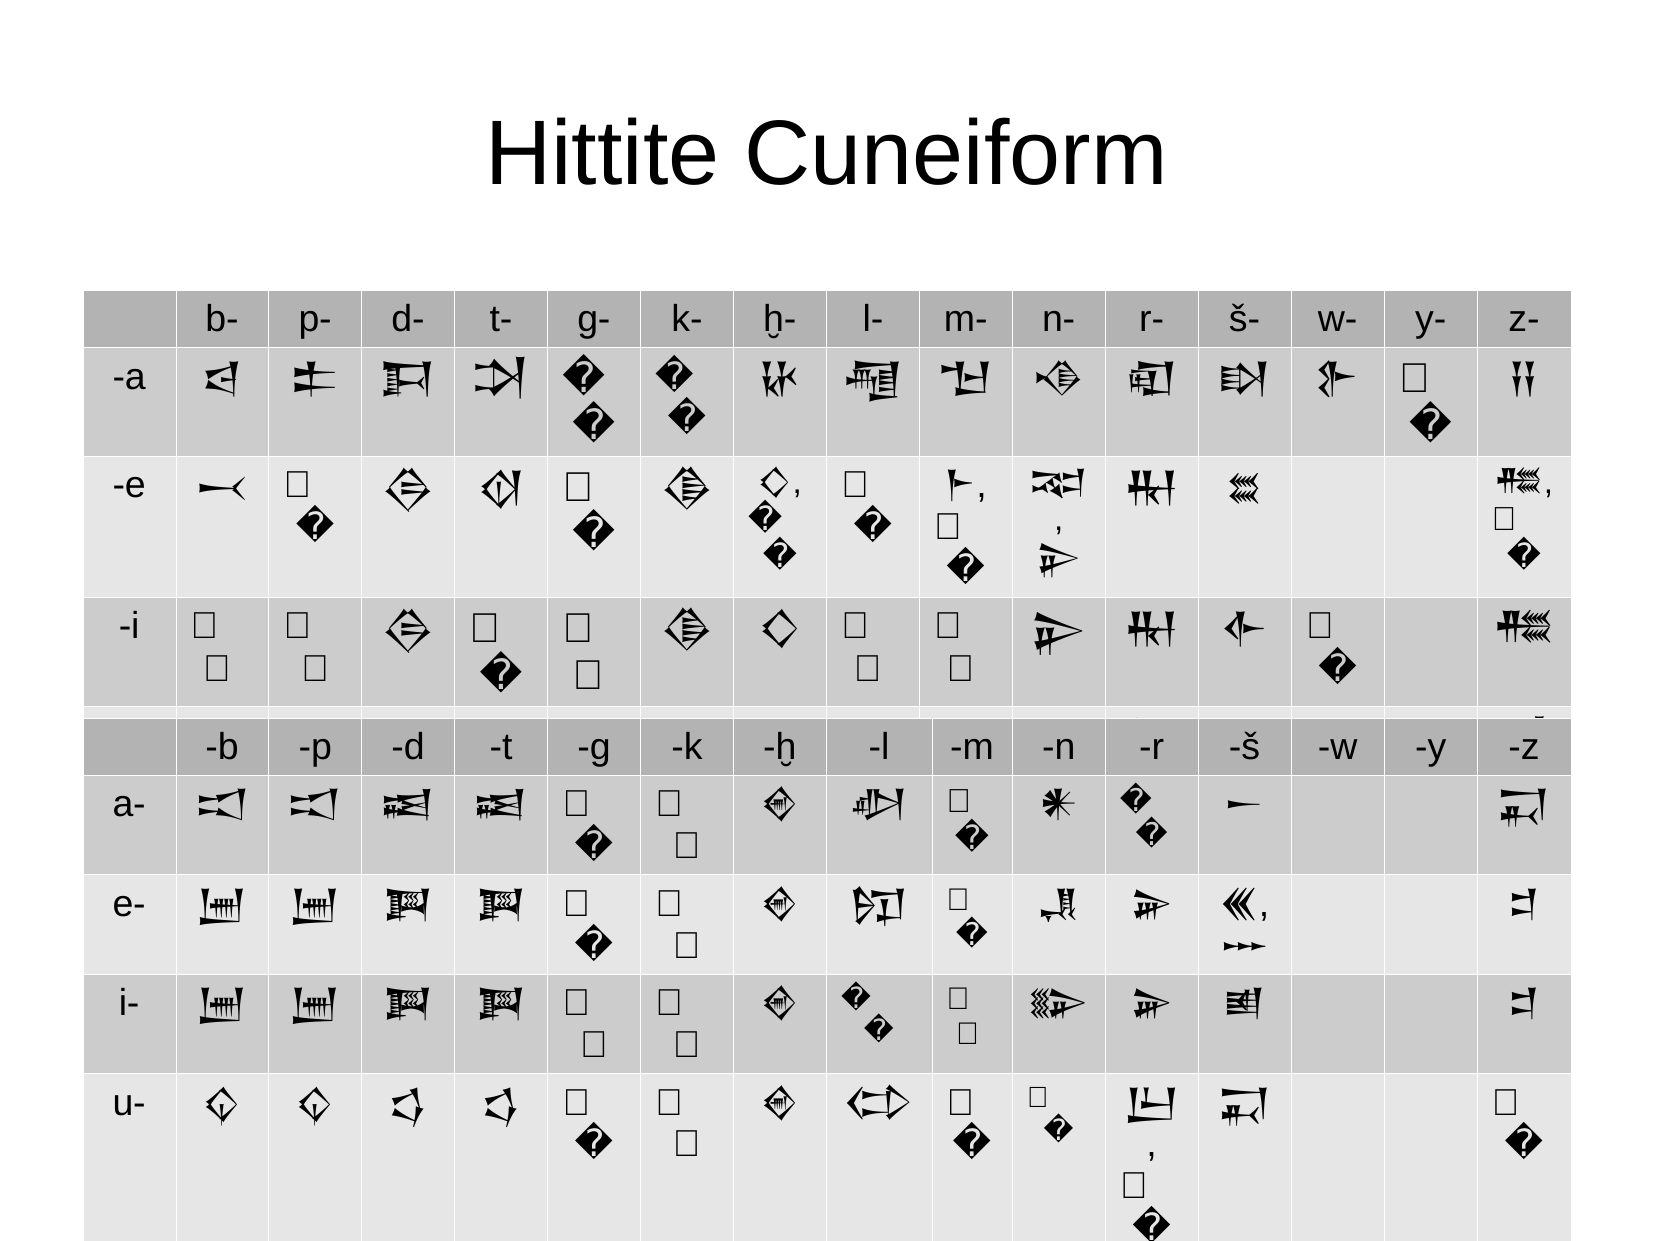

# Hittite Cuneiform
| | b- | p- | d- | t- | g- | k- | ḫ- | l- | m- | n- | r- | š- | w- | y- | z- |
| --- | --- | --- | --- | --- | --- | --- | --- | --- | --- | --- | --- | --- | --- | --- | --- |
| -a | 𒁀 | 𒉺 | 𒁕 | 𒋫 | 𒂵 | 𒅗 | 𒄩 | 𒆷 | 𒈠 | 𒈾 | 𒊏 | 𒊭 | 𒉿 | 𒅀 | 𒍝 |
| -e | 𒁁 | 𒁉 | 𒁲 | 𒋼 | 𒄀 | 𒆠 | 𒄭, 𒃶 | 𒇷 | 𒈨, 𒈪 | 𒉈, 𒉌 | 𒊑 | 𒊺 | | | 𒍣, 𒍢 |
| -i | 𒁉 | 𒁉 | 𒁲 | 𒋾 | 𒄀 | 𒆠 | 𒄭 | 𒇷 | 𒈪 | 𒉌 | 𒊑 | 𒅆 | 𒃾 | | 𒍣 |
| -u | 𒁍 | 𒁍 | 𒁺 | 𒌅 | 𒄖 | 𒆪 | 𒄷 | 𒇻 | 𒈬 | 𒉡 | 𒊒 | 𒋗, 𒋙 | | | 𒍪 |
| | -b | -p | -d | -t | -g | -k | -ḫ | -l | -m | -n | -r | -š | -w | -y | -z |
| --- | --- | --- | --- | --- | --- | --- | --- | --- | --- | --- | --- | --- | --- | --- | --- |
| a- | 𒀊 | 𒀊 | 𒀜 | 𒀜 | 𒀝 | 𒀝 | 𒄴 | 𒀠 | 𒄠 | 𒀭 | 𒅈 | 𒀸 | | | 𒍑 |
| e- | 𒅁 | 𒅁 | 𒀉 | 𒀉 | 𒅅 | 𒅅 | 𒄴 | 𒂖 | 𒅎 | 𒂗 | 𒅕 | 𒌍, 𒐁 | | | 𒄑 |
| i- | 𒅁 | 𒅁 | 𒀉 | 𒀉 | 𒅅 | 𒅅 | 𒄴 | 𒅋 | 𒅎 | 𒅔 | 𒅕 | 𒅖 | | | 𒄑 |
| u- | 𒌒 | 𒌒 | 𒌓 | 𒌓 | 𒊌 | 𒊌 | 𒄴 | 𒌌 | 𒌝 | 𒌦 | 𒌨, 𒌫 | 𒍑 | | | 𒊻 |